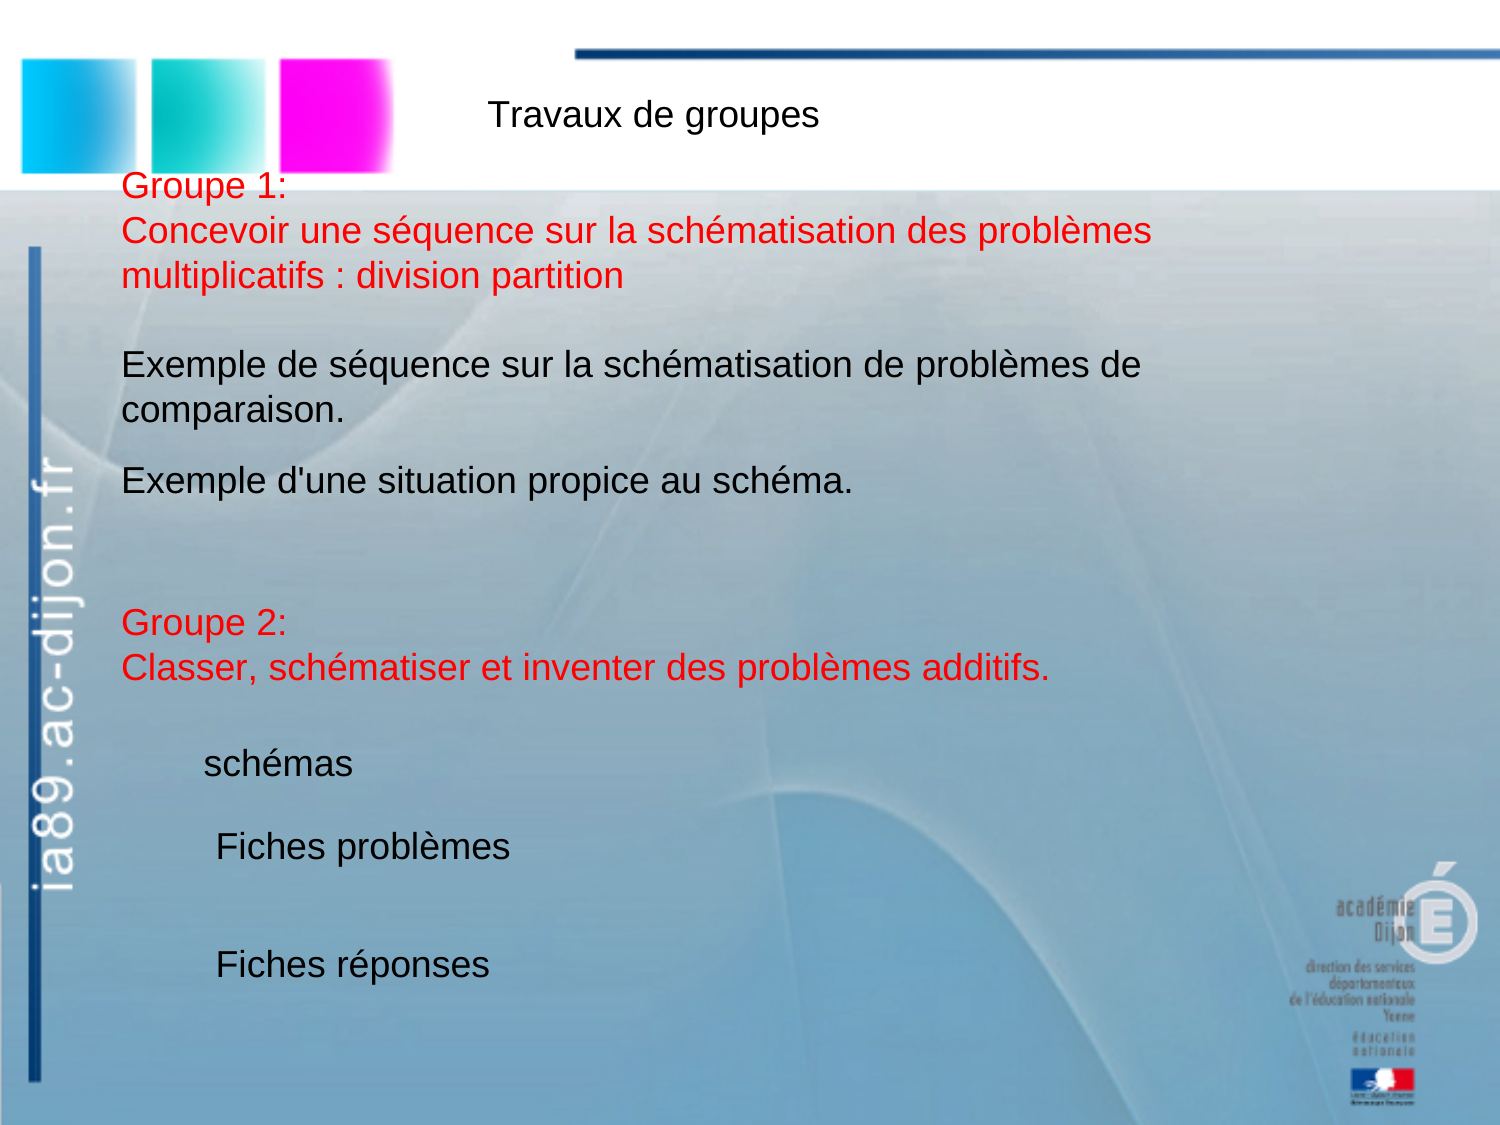

Travaux de groupes
Groupe 1:
Concevoir une séquence sur la schématisation des problèmes multiplicatifs : division partition
Exemple de séquence sur la schématisation de problèmes de comparaison.
Exemple d'une situation propice au schéma.
Groupe 2:
Classer, schématiser et inventer des problèmes additifs.
schémas
Fiches problèmes
Fiches réponses